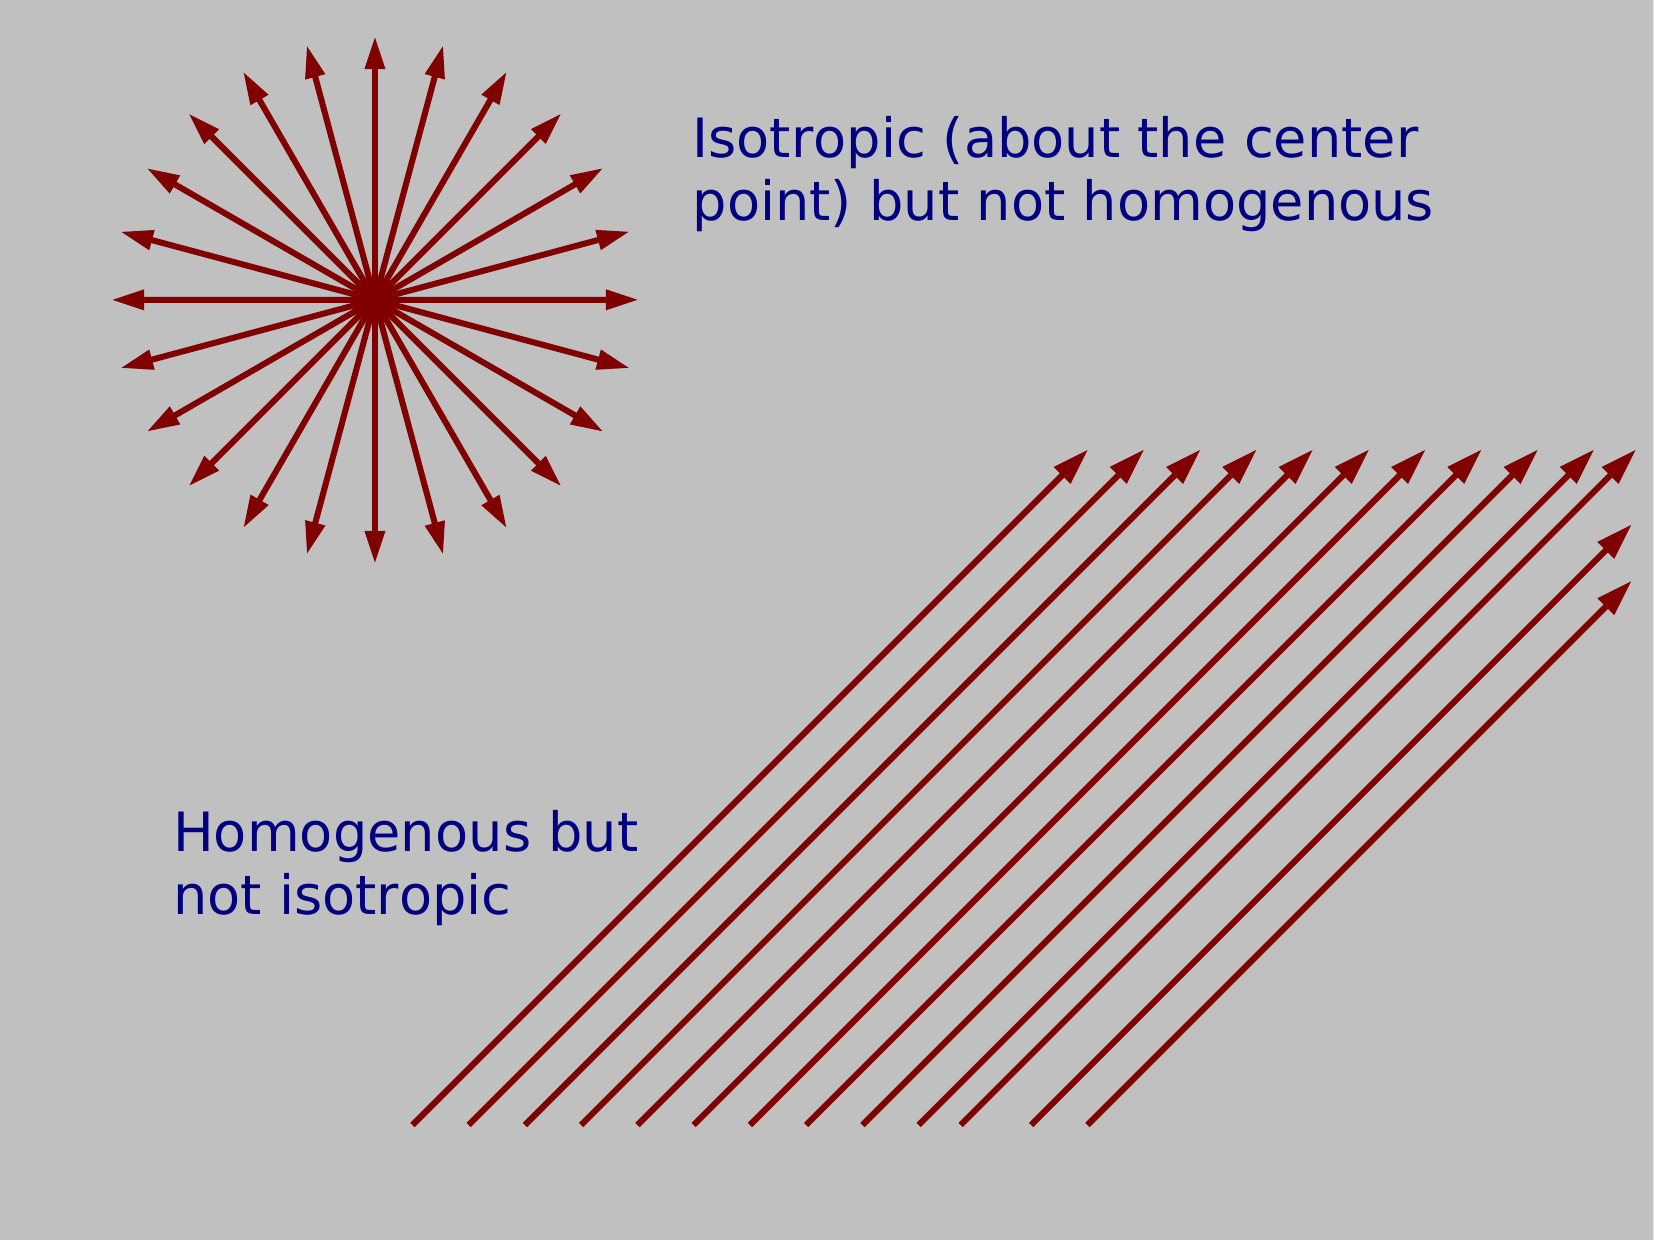

Isotropic (about the center point) but not homogenous
Homogenous but not isotropic